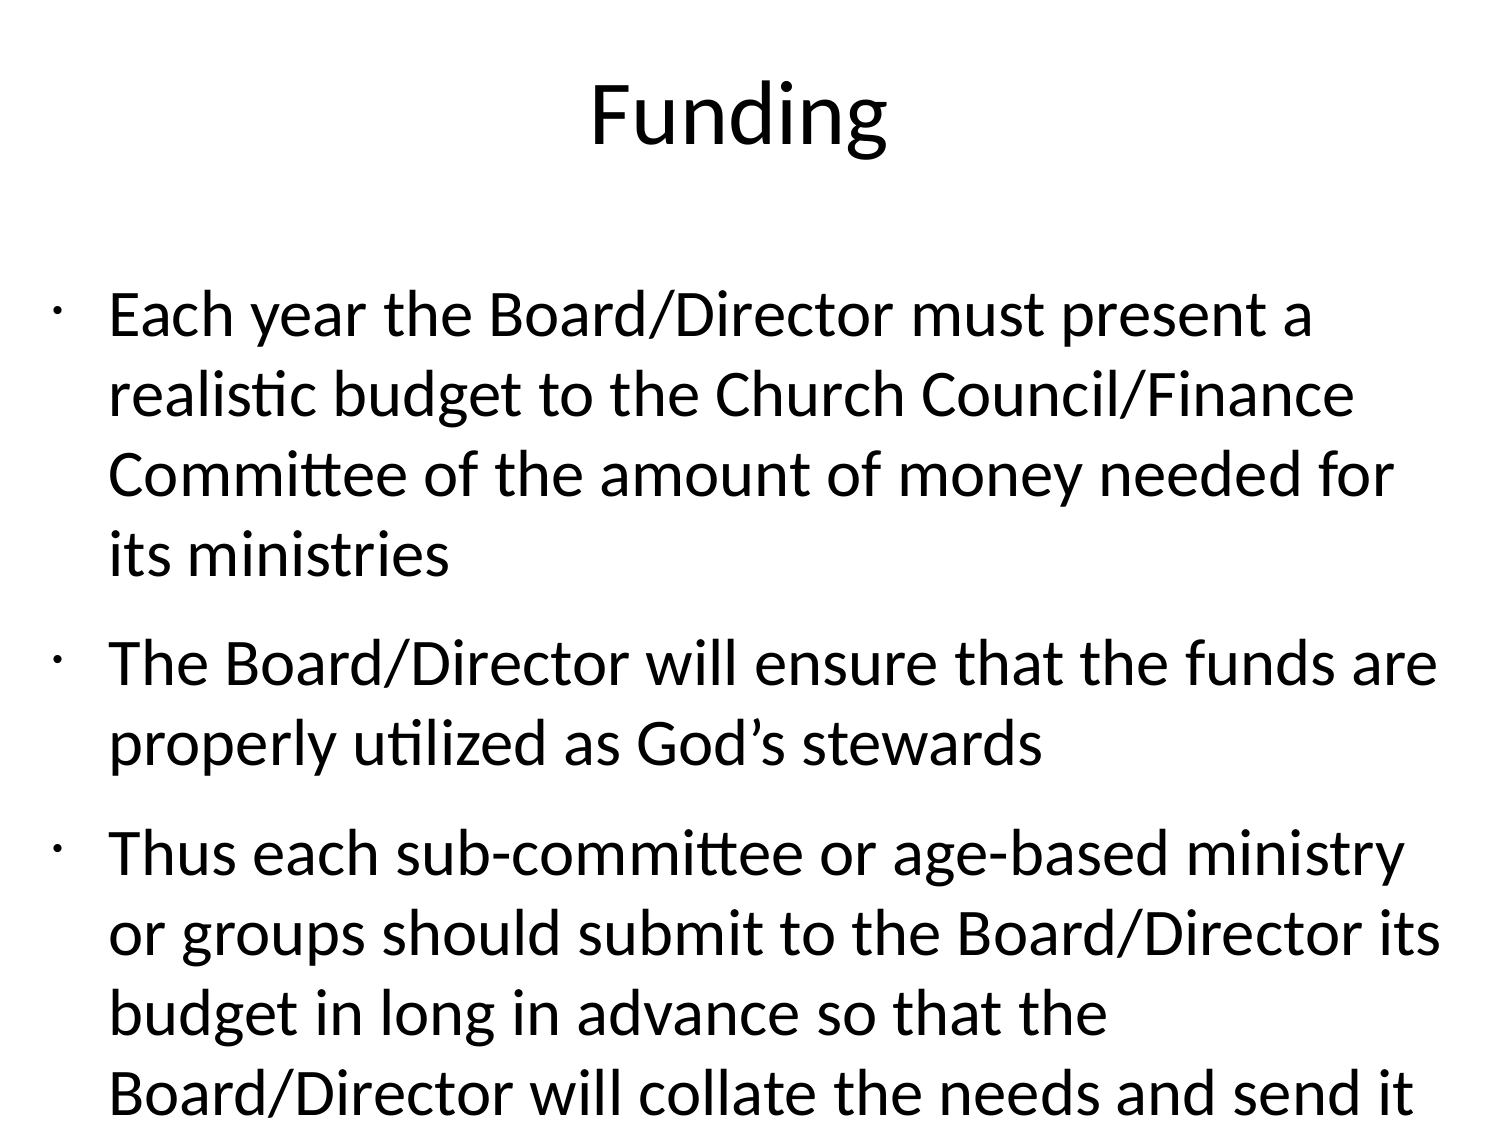

# Funding
Each year the Board/Director must present a realistic budget to the Church Council/Finance Committee of the amount of money needed for its ministries
The Board/Director will ensure that the funds are properly utilized as God’s stewards
Thus each sub-committee or age-based ministry or groups should submit to the Board/Director its budget in long in advance so that the Board/Director will collate the needs and send it off